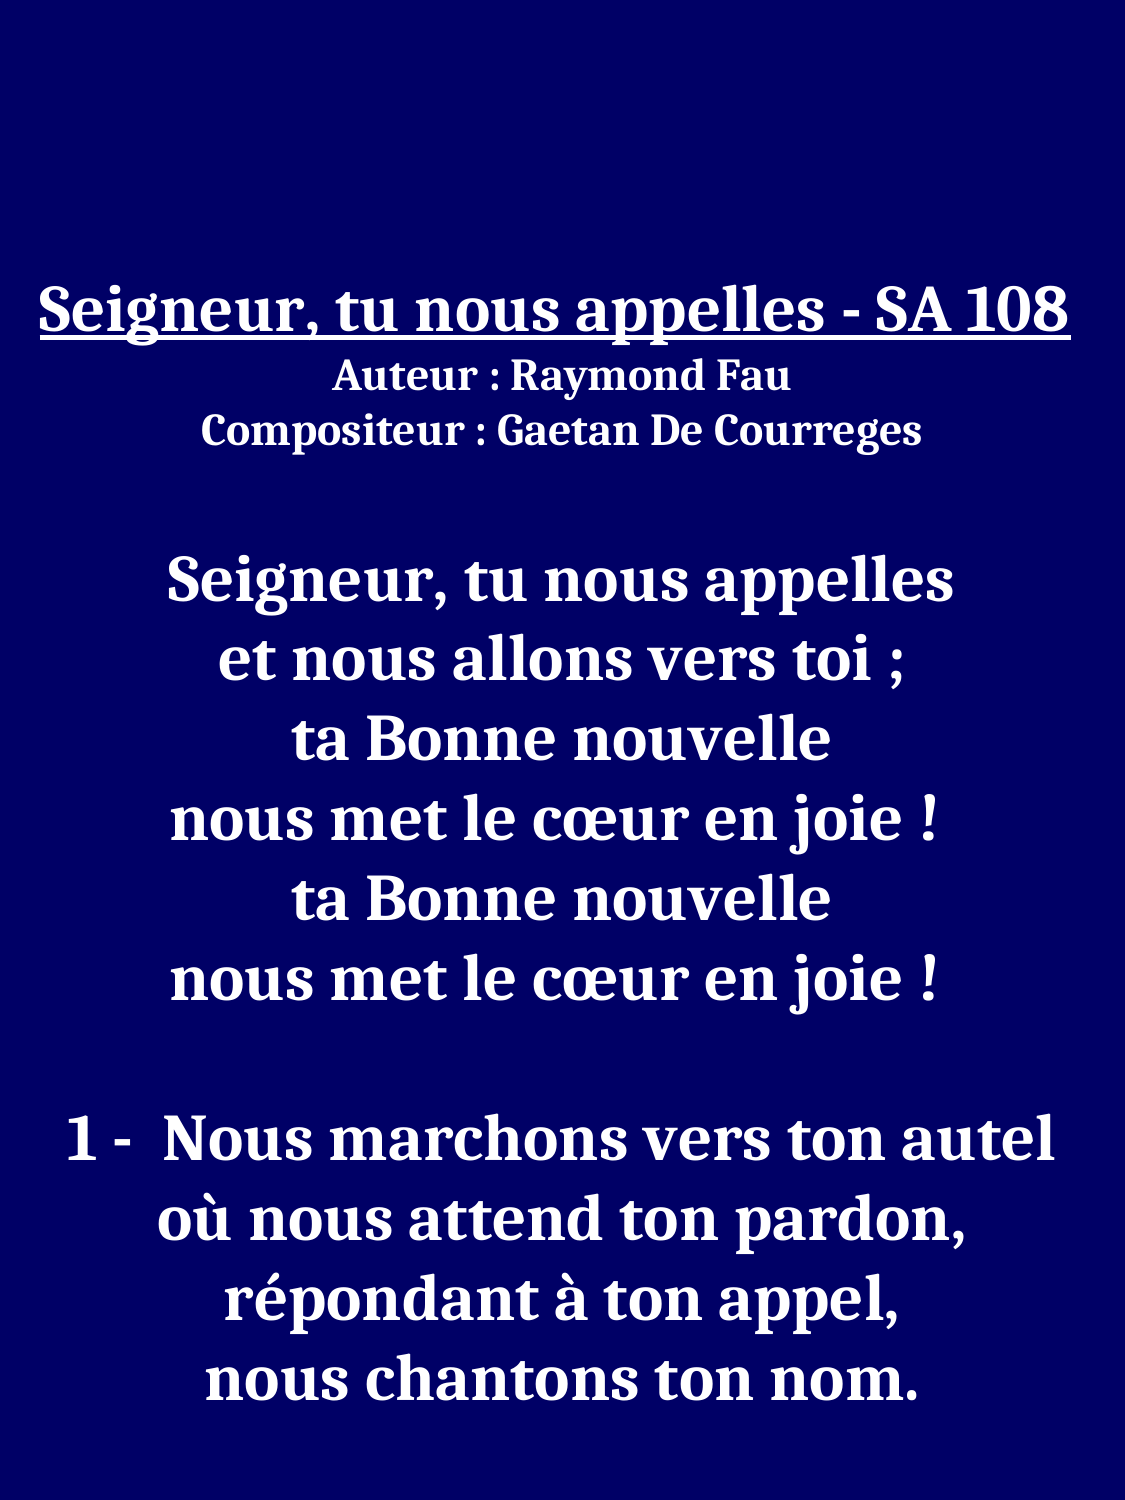

Seigneur, tu nous appelles - SA 108
Auteur : Raymond Fau
Compositeur : Gaetan De Courreges
Seigneur, tu nous appelles
et nous allons vers toi ;
ta Bonne nouvelle
nous met le cœur en joie !
ta Bonne nouvelle
nous met le cœur en joie !
1 - Nous marchons vers ton autel
où nous attend ton pardon,
répondant à ton appel,
nous chantons ton nom.